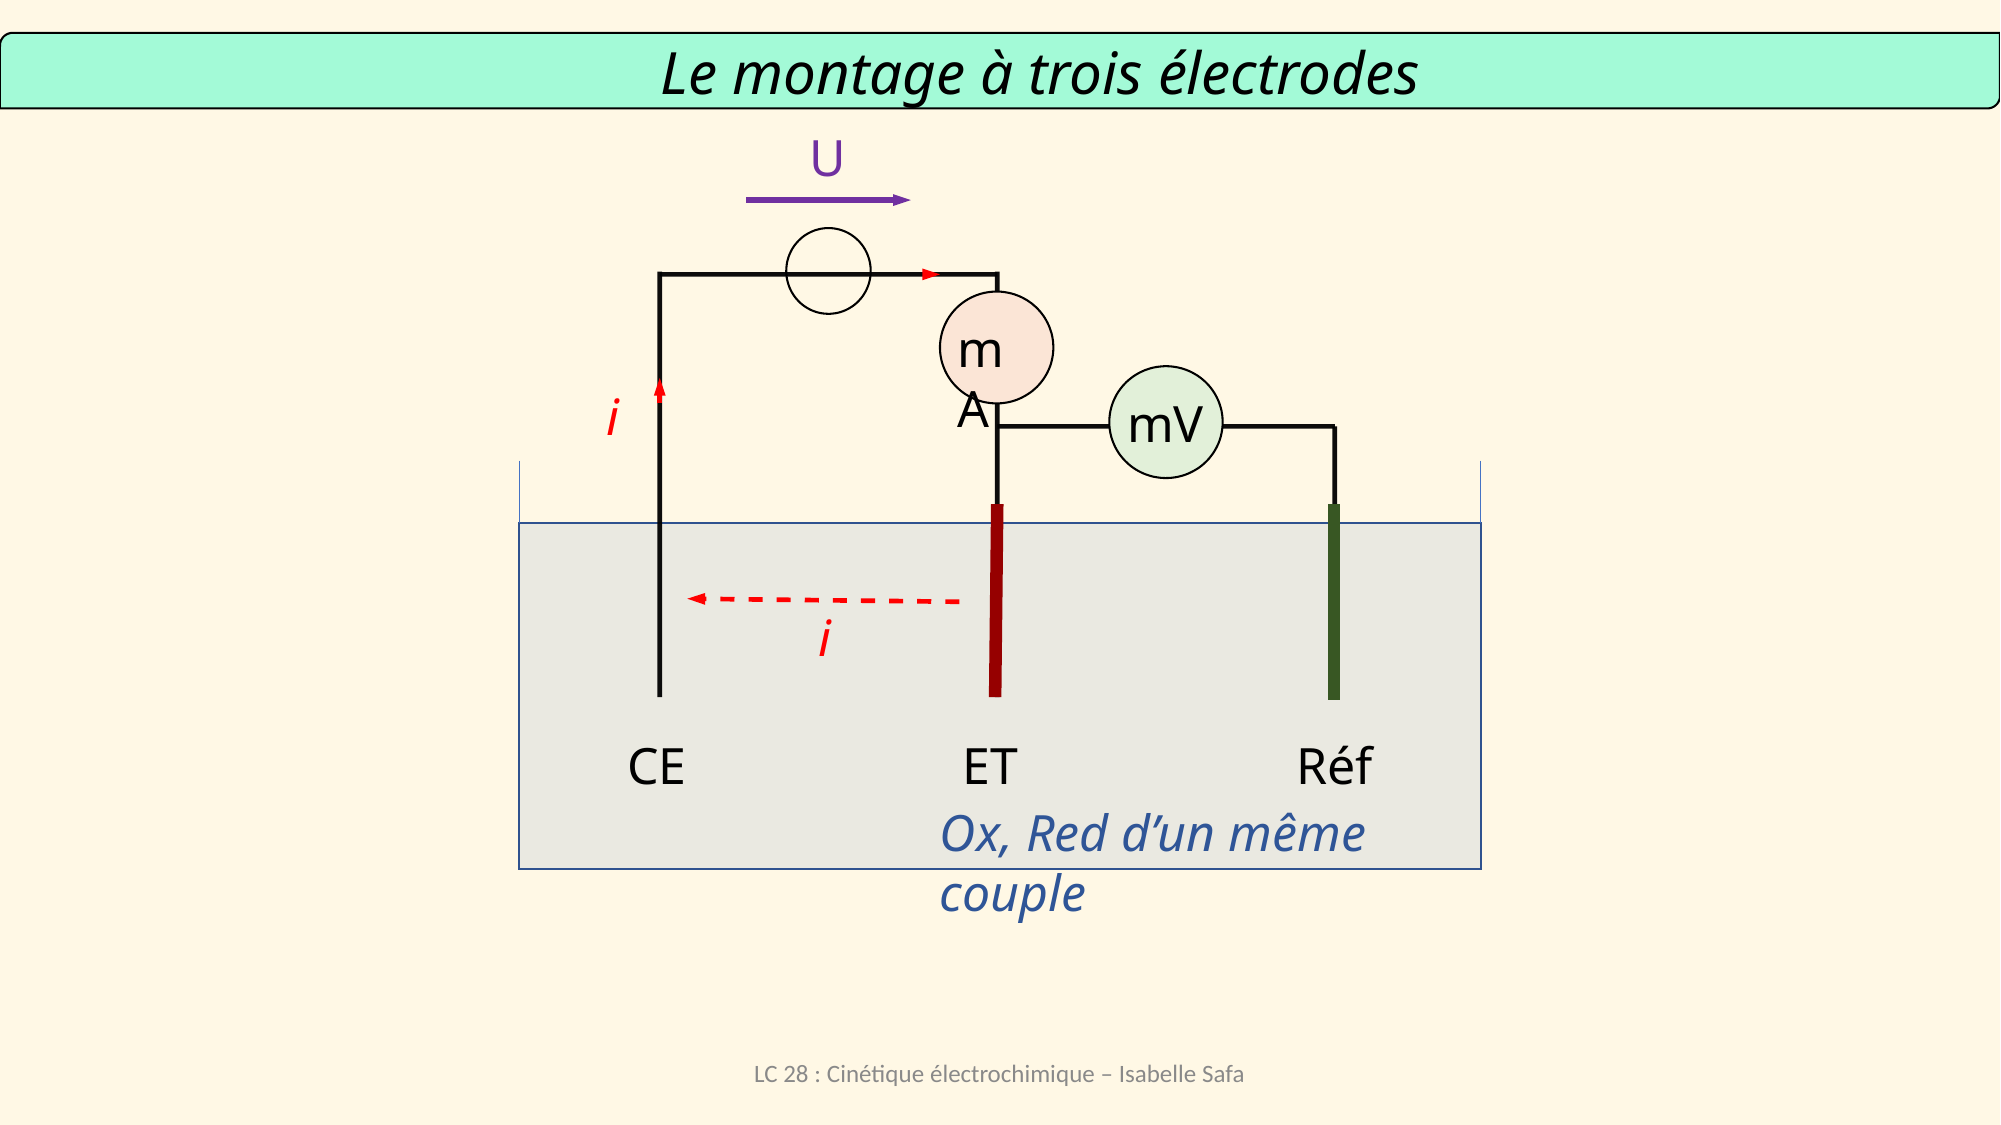

# Le montage à trois électrodes
U
mA
mV
ET
Réf
CE
i
i
Ox, Red d’un même couple
LC 28 : Cinétique électrochimique – Isabelle Safa